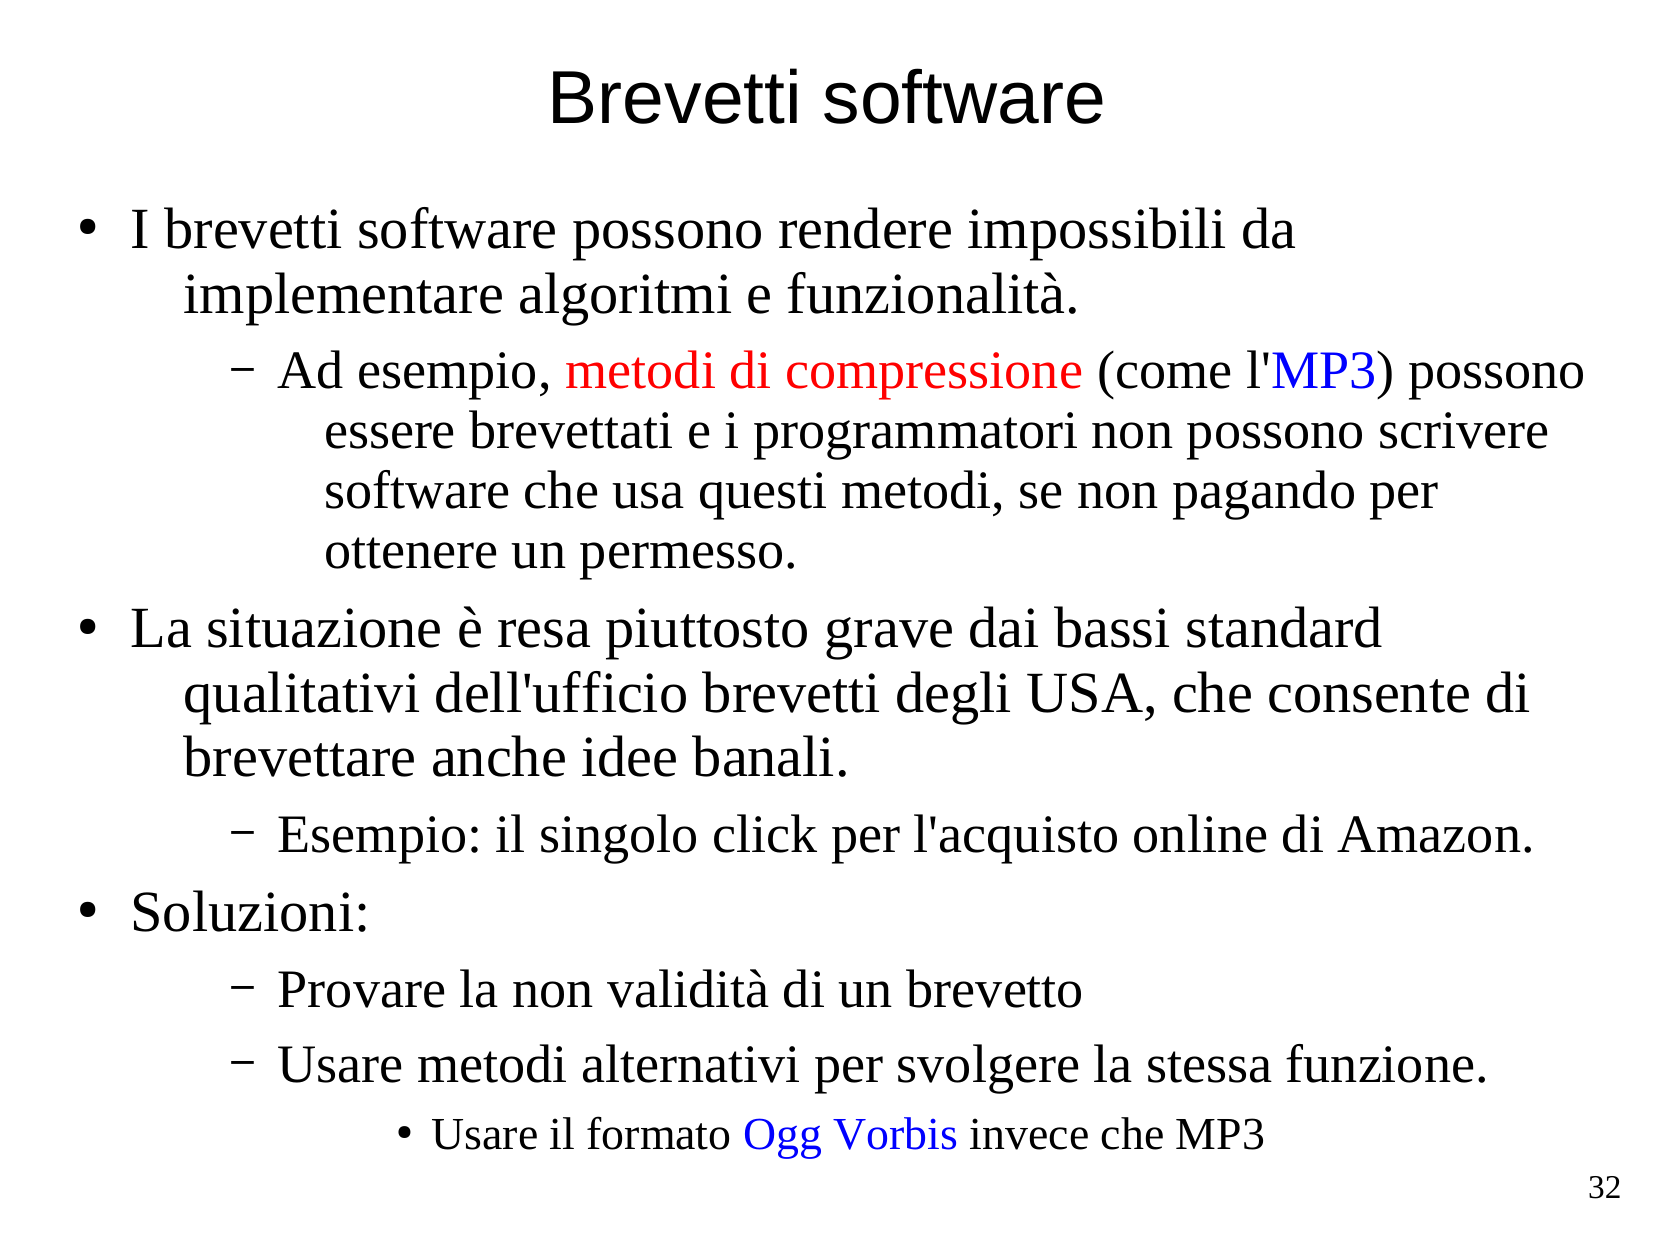

# Brevetti software
I brevetti software possono rendere impossibili da implementare algoritmi e funzionalità.
Ad esempio, metodi di compressione (come l'MP3) possono essere brevettati e i programmatori non possono scrivere software che usa questi metodi, se non pagando per ottenere un permesso.
La situazione è resa piuttosto grave dai bassi standard qualitativi dell'ufficio brevetti degli USA, che consente di brevettare anche idee banali.
Esempio: il singolo click per l'acquisto online di Amazon.
Soluzioni:
Provare la non validità di un brevetto
Usare metodi alternativi per svolgere la stessa funzione.
Usare il formato Ogg Vorbis invece che MP3